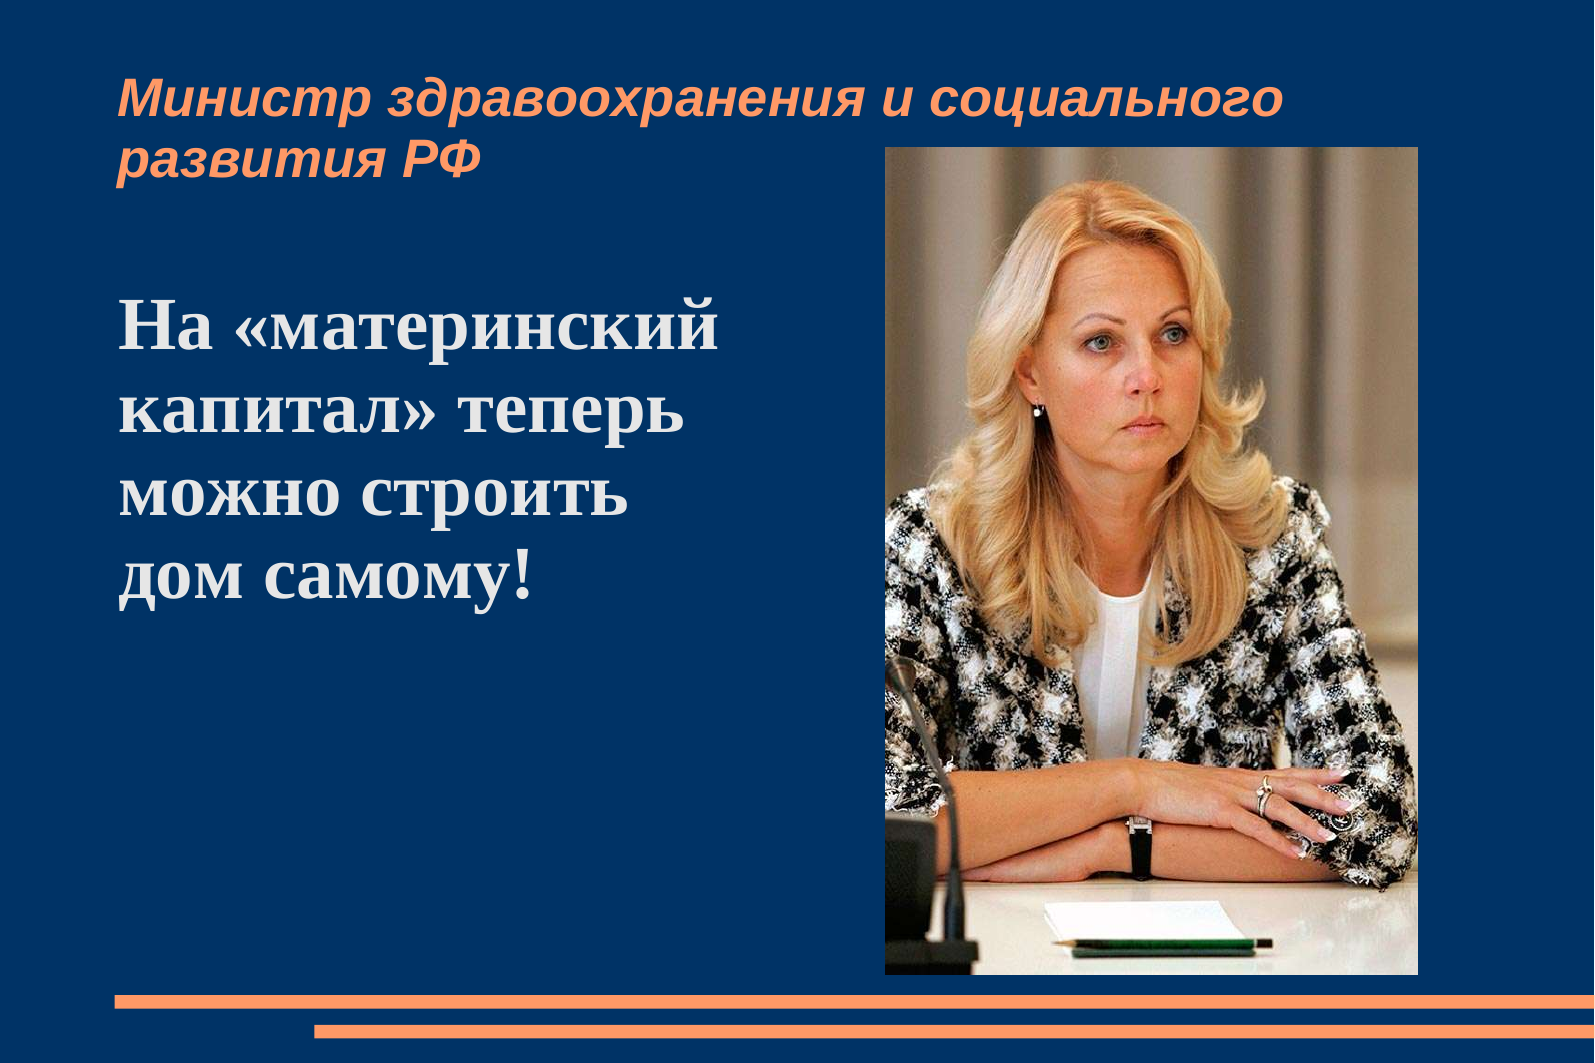

# Министр здравоохранения и социального развития РФ
На «материнский капитал» теперь можно строить дом самому!